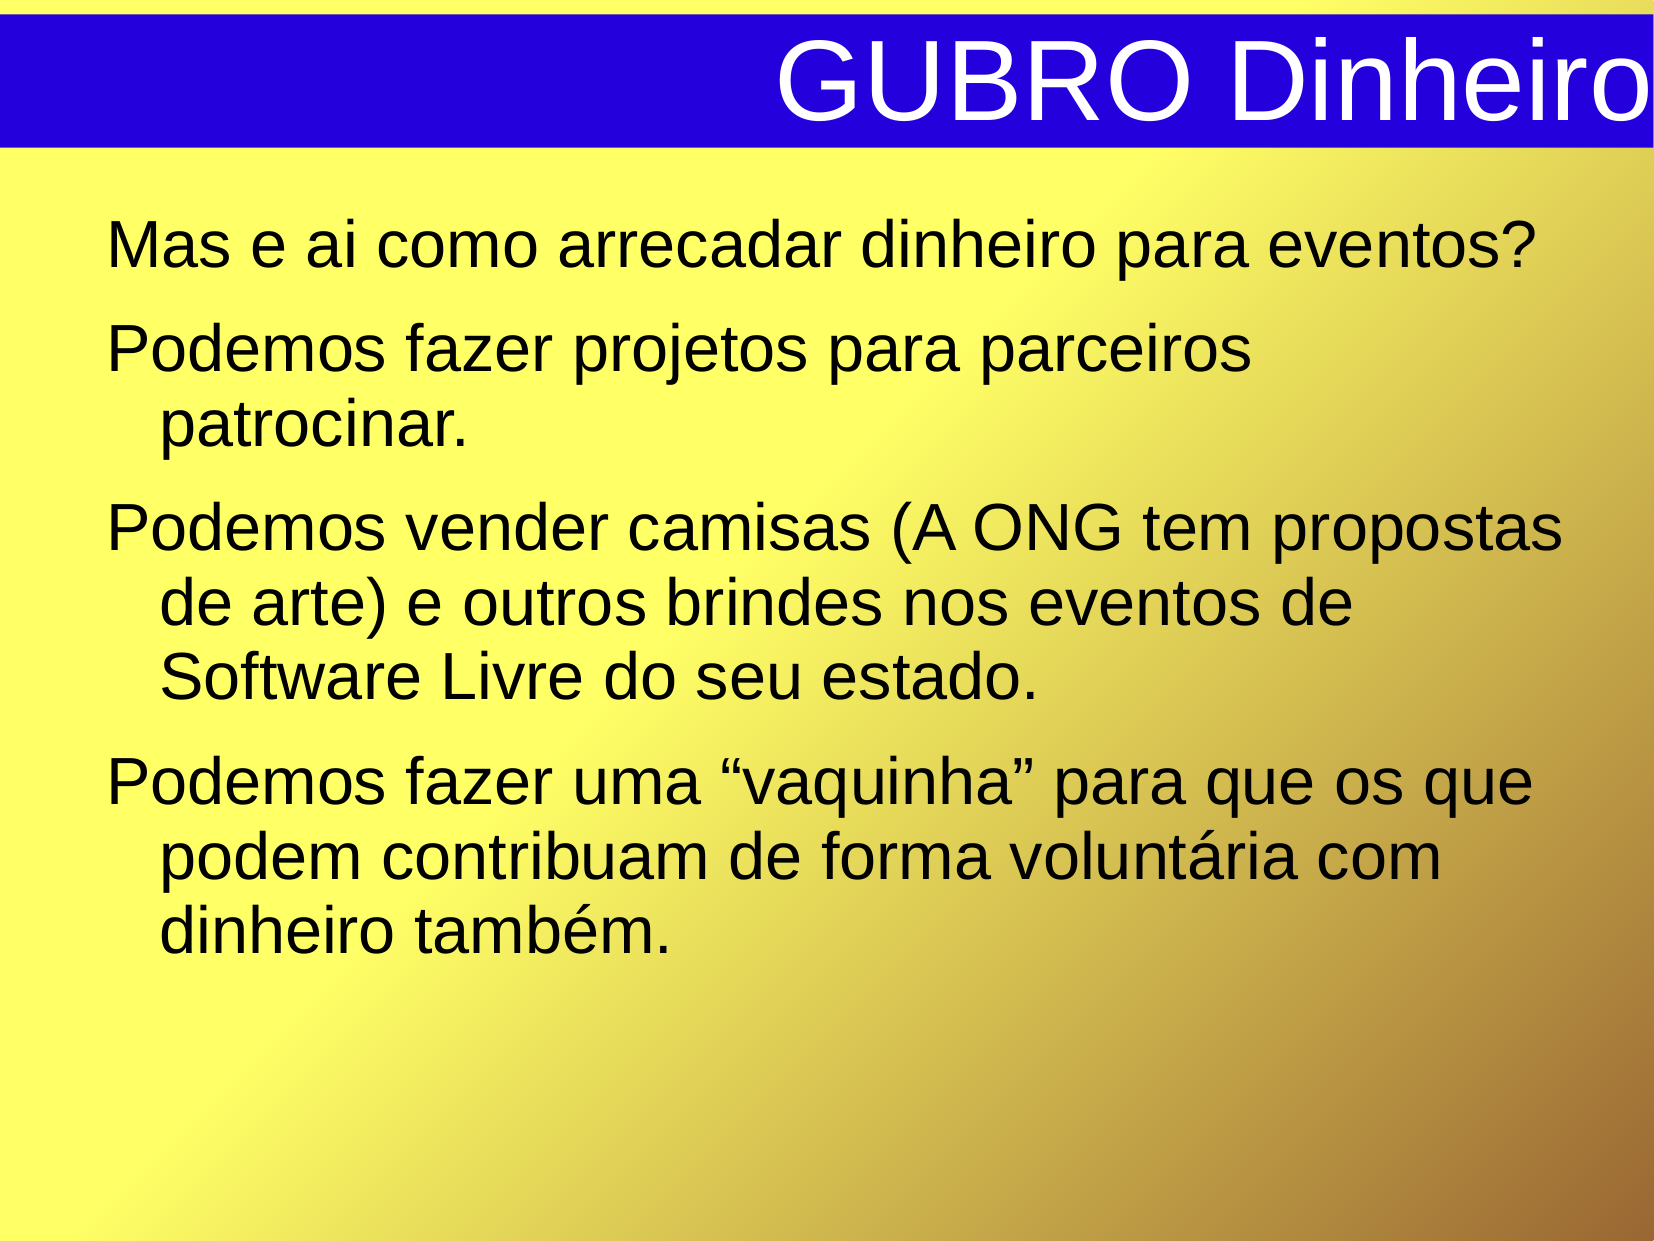

# GUBRO Dinheiro
Mas e ai como arrecadar dinheiro para eventos?
Podemos fazer projetos para parceiros patrocinar.
Podemos vender camisas (A ONG tem propostas de arte) e outros brindes nos eventos de Software Livre do seu estado.
Podemos fazer uma “vaquinha” para que os que podem contribuam de forma voluntária com dinheiro também.